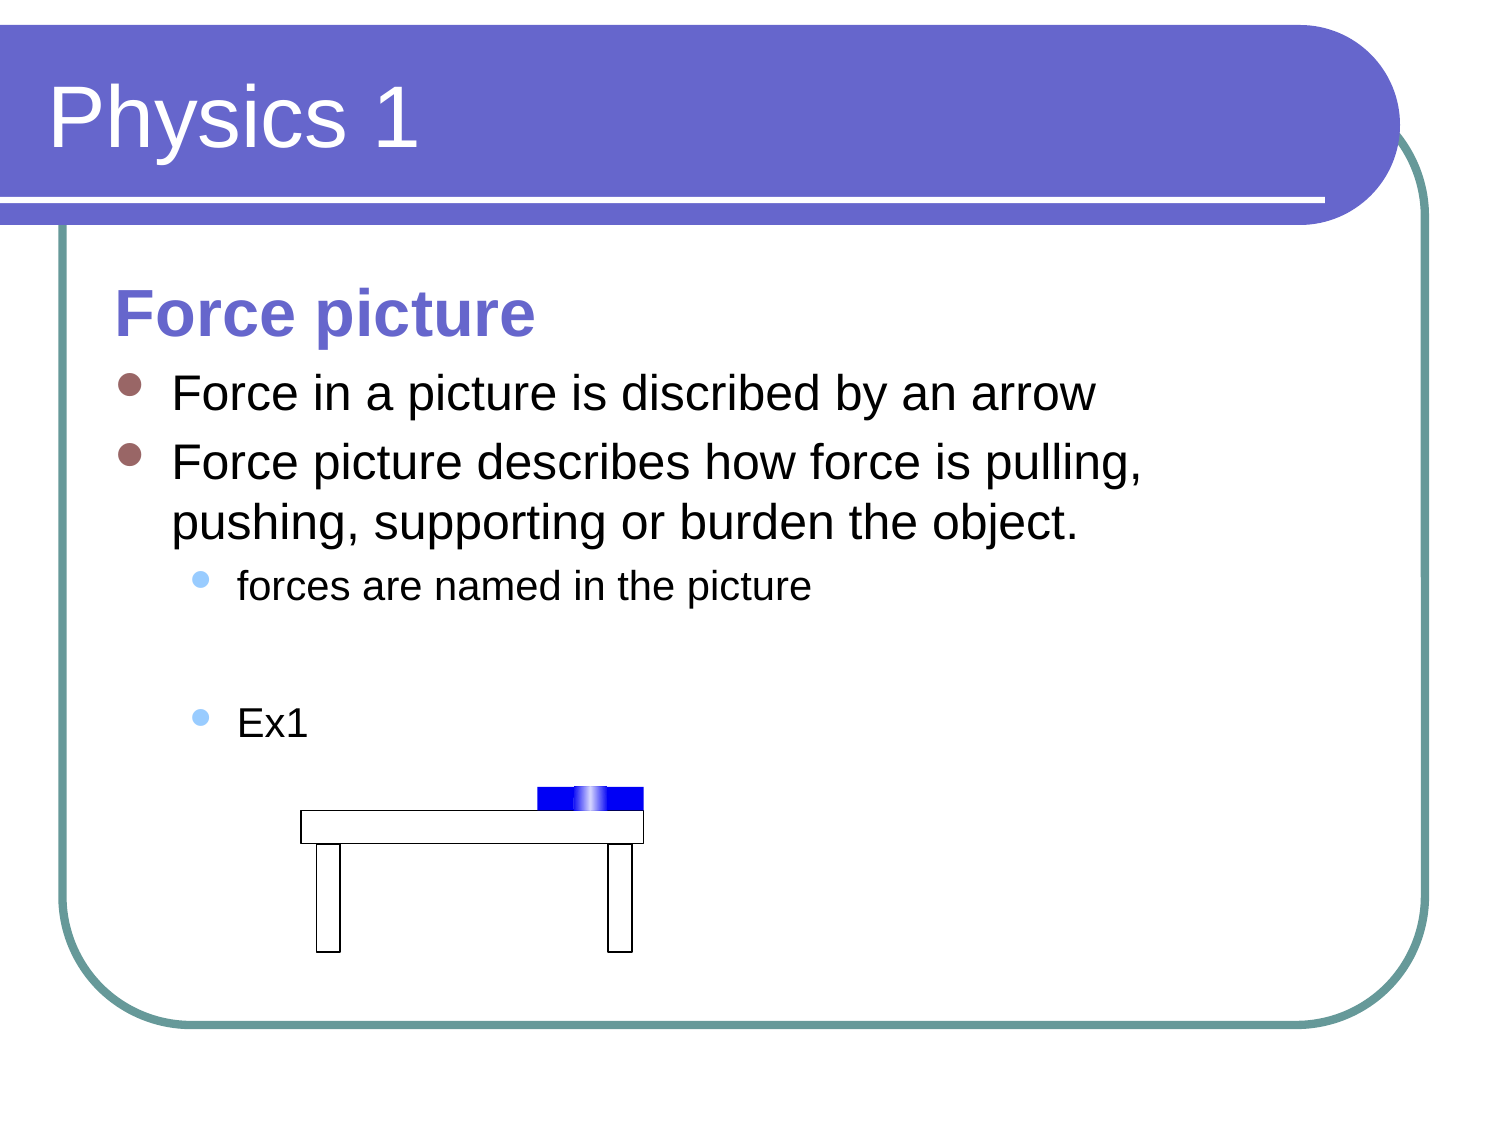

# Physics 1
Force picture
Force in a picture is discribed by an arrow
Force picture describes how force is pulling, pushing, supporting or burden the object.
forces are named in the picture
Ex1